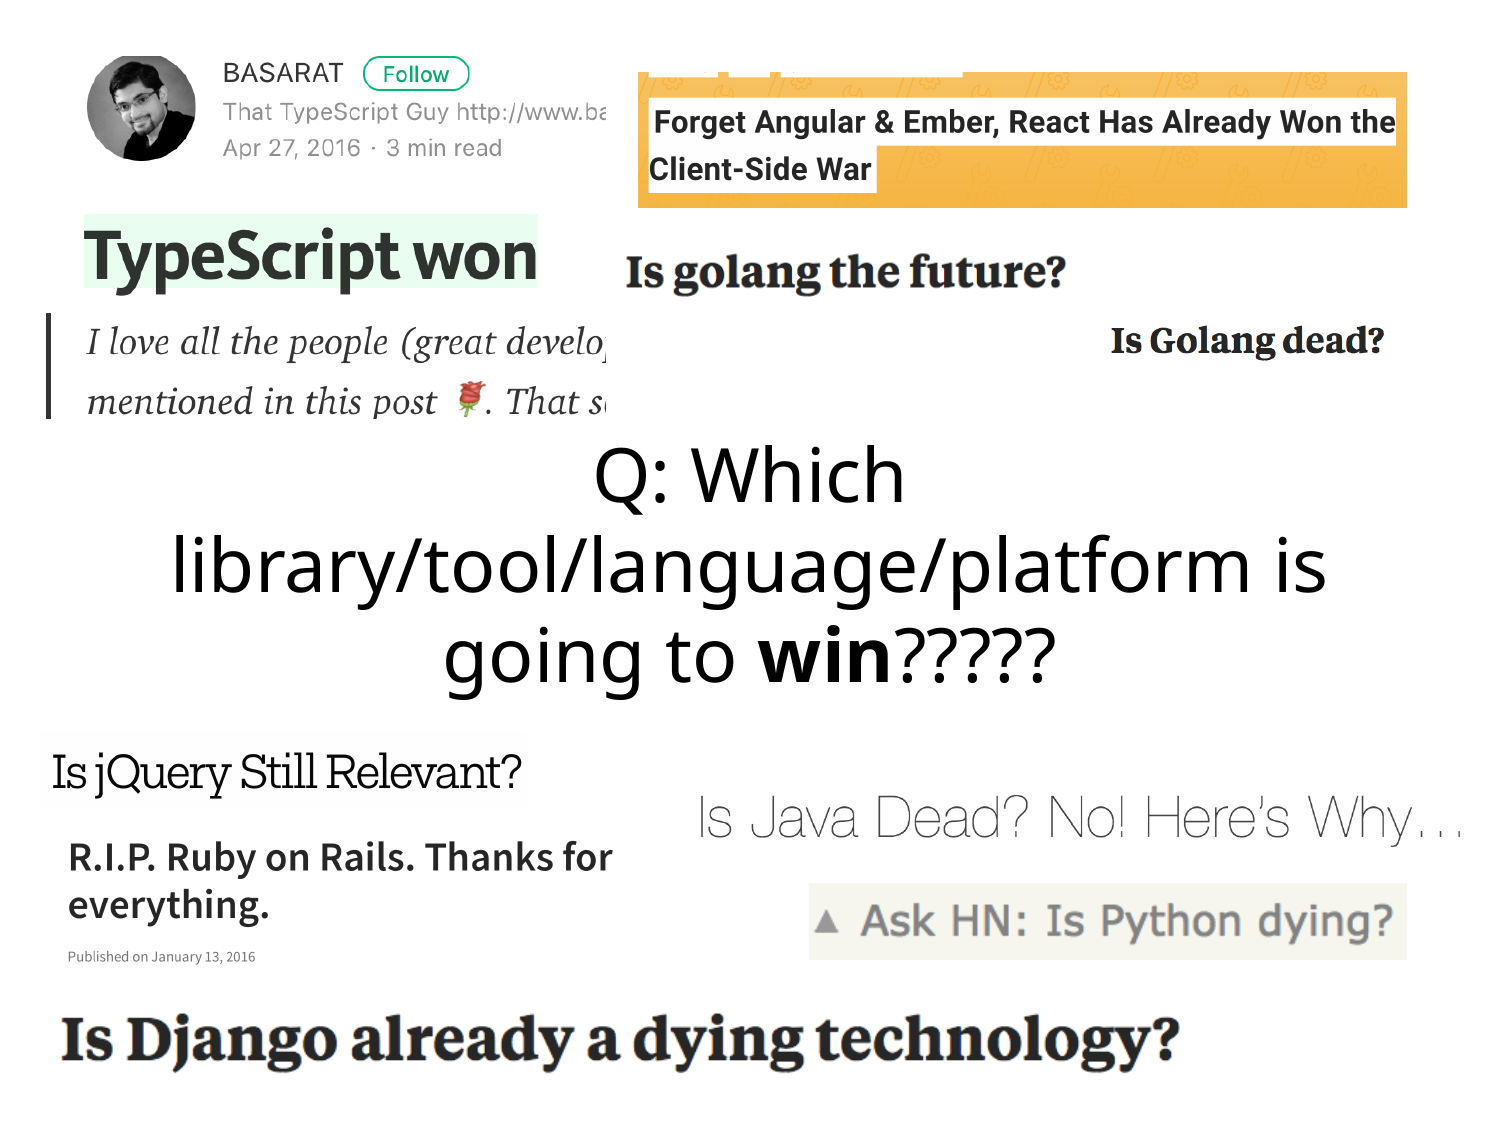

# Q: Which library/tool/language/platform is going to win?????